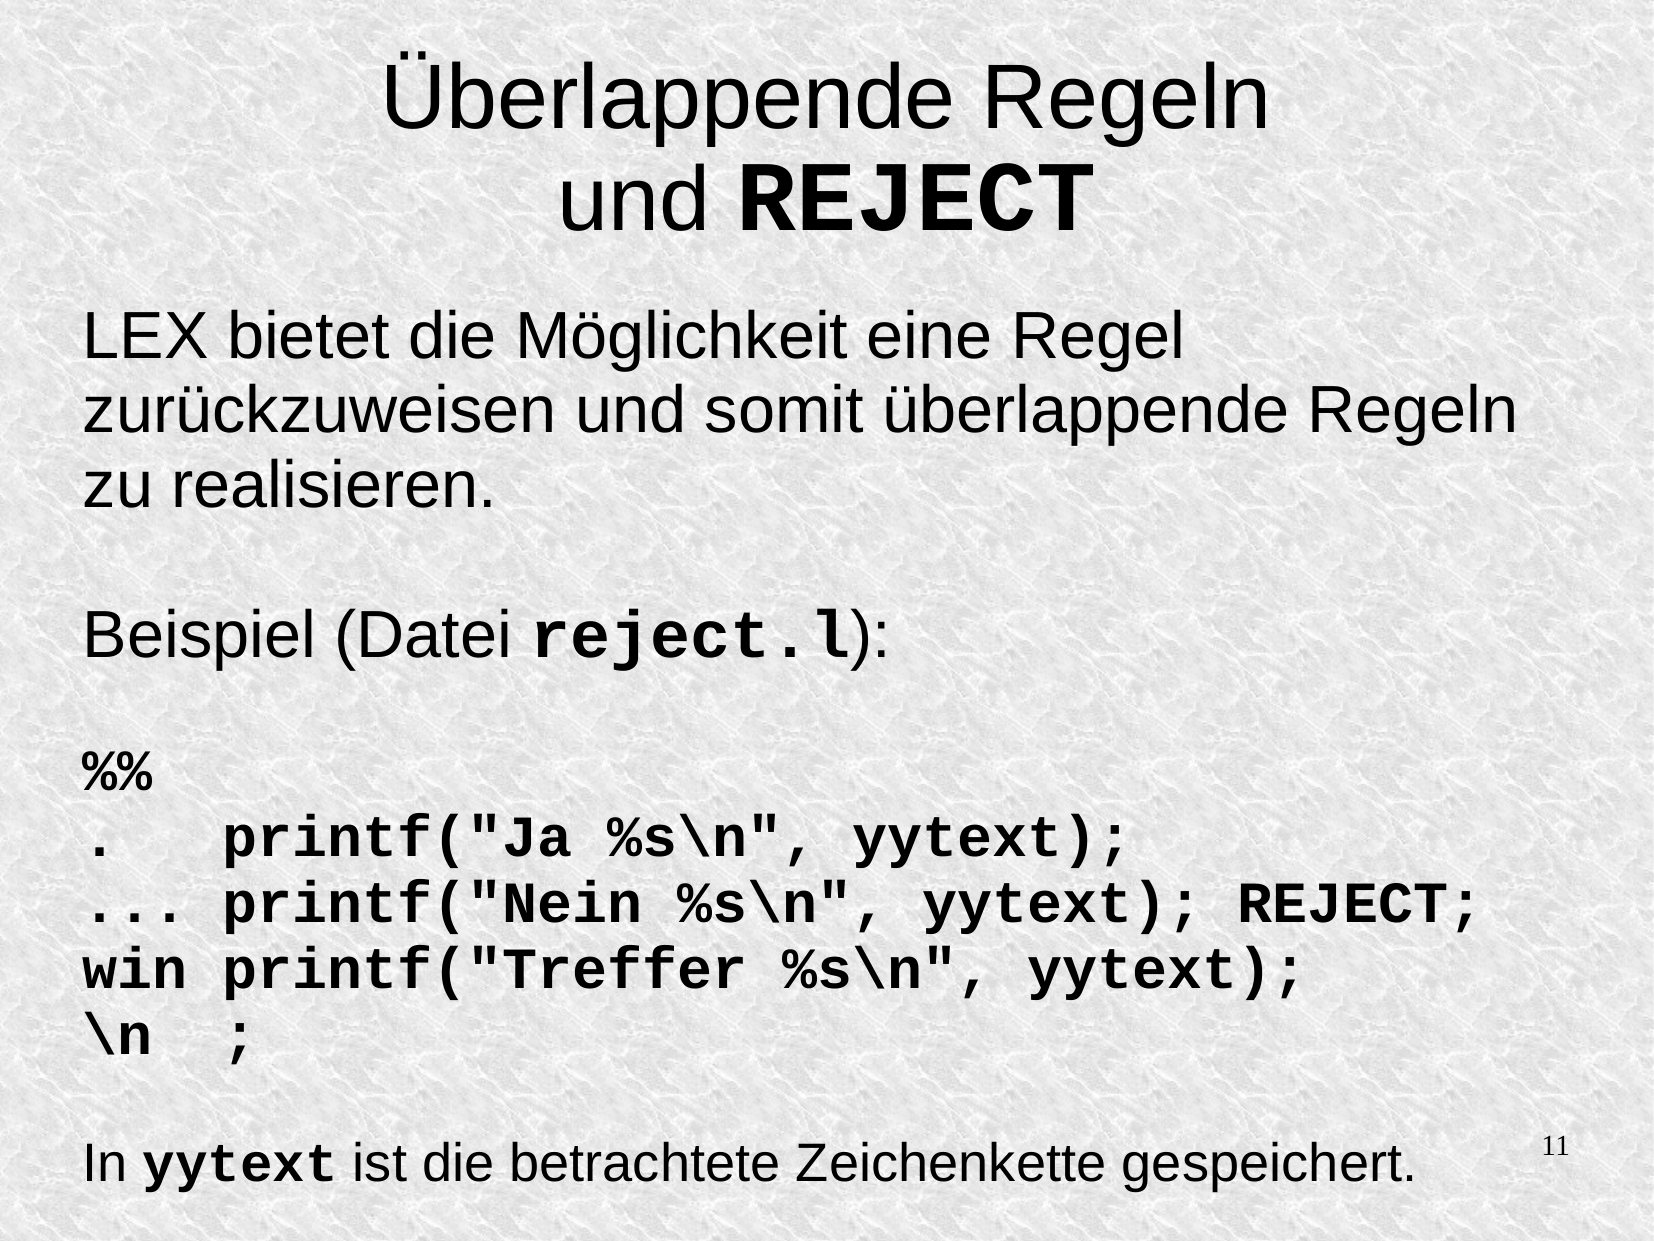

# Überlappende Regeln und REJECT
LEX bietet die Möglichkeit eine Regel zurückzuweisen und somit überlappende Regeln zu realisieren.
Beispiel (Datei reject.l):
%%
. printf("Ja %s\n", yytext);
... printf("Nein %s\n", yytext); REJECT;
win printf("Treffer %s\n", yytext);
\n ;
In yytext ist die betrachtete Zeichenkette gespeichert.
11